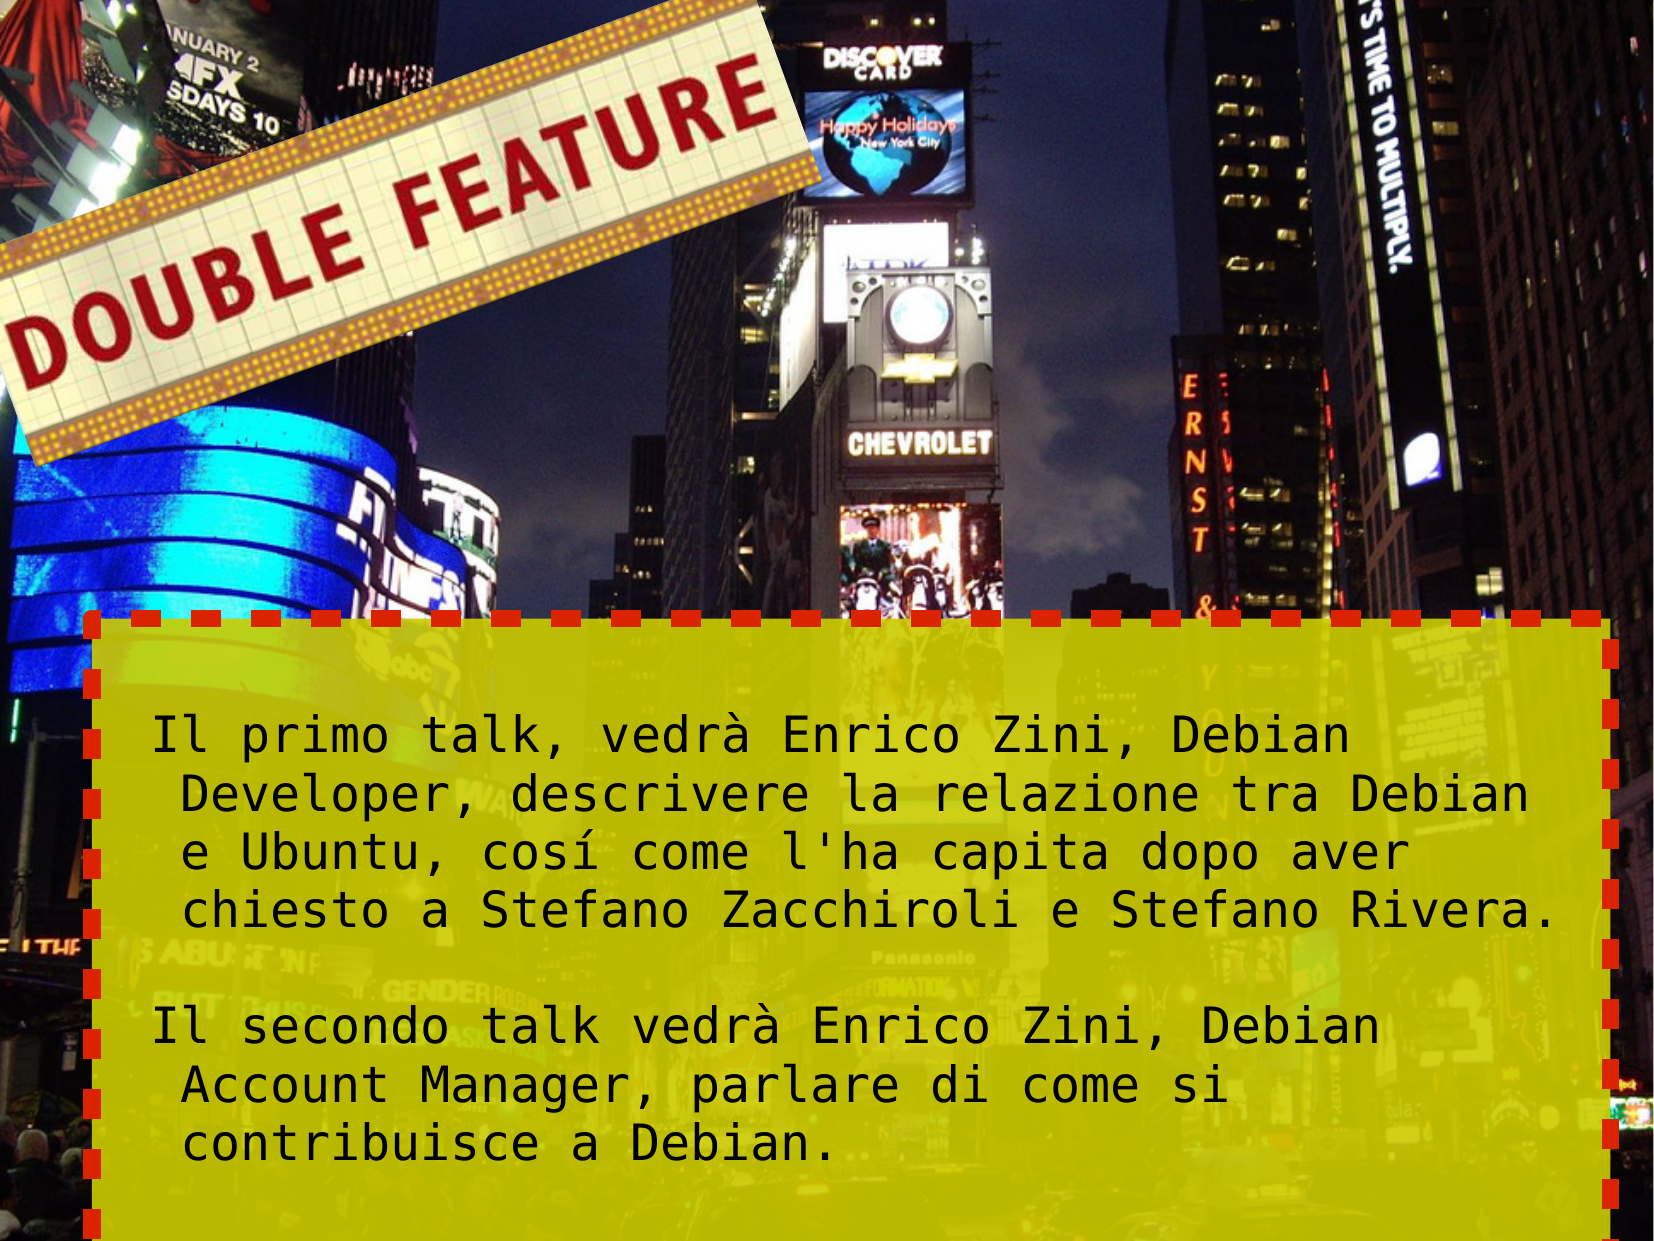

Il primo talk, vedrà Enrico Zini, Debian Developer, descrivere la relazione tra Debian e Ubuntu, cosí come l'ha capita dopo aver chiesto a Stefano Zacchiroli e Stefano Rivera.
Il secondo talk vedrà Enrico Zini, Debian Account Manager, parlare di come si contribuisce a Debian.